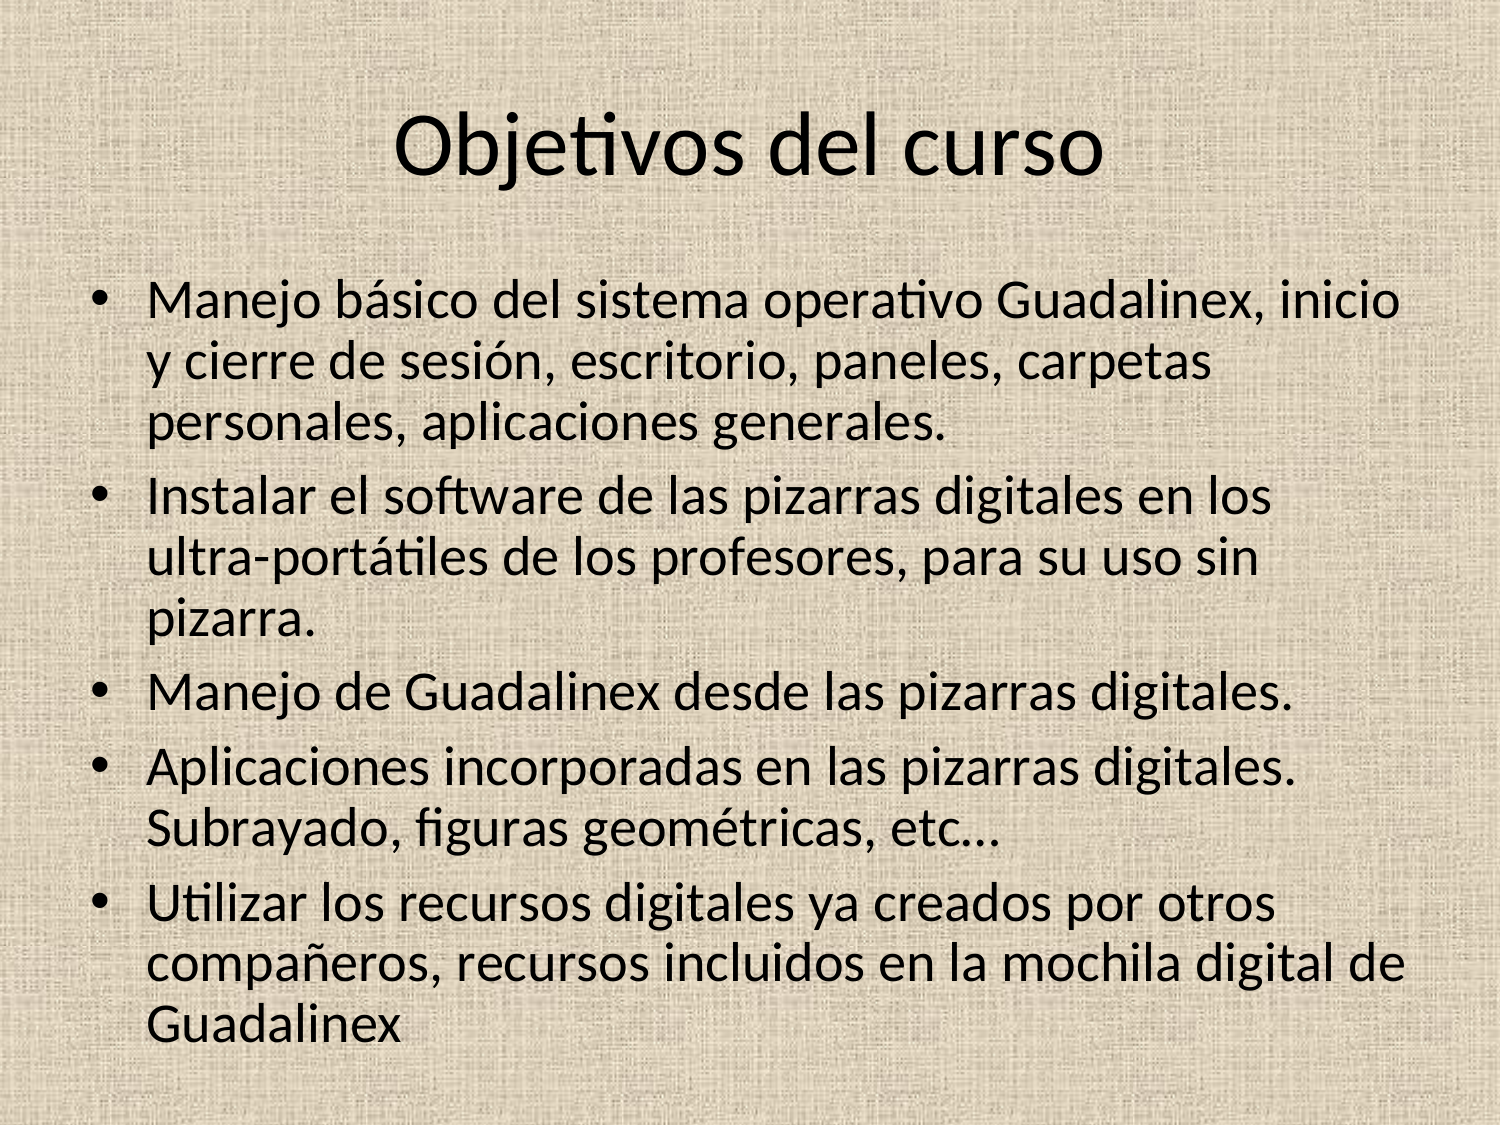

# Objetivos del curso
Manejo básico del sistema operativo Guadalinex, inicio y cierre de sesión, escritorio, paneles, carpetas personales, aplicaciones generales.
Instalar el software de las pizarras digitales en los ultra-portátiles de los profesores, para su uso sin pizarra.
Manejo de Guadalinex desde las pizarras digitales.
Aplicaciones incorporadas en las pizarras digitales. Subrayado, figuras geométricas, etc…
Utilizar los recursos digitales ya creados por otros compañeros, recursos incluidos en la mochila digital de Guadalinex